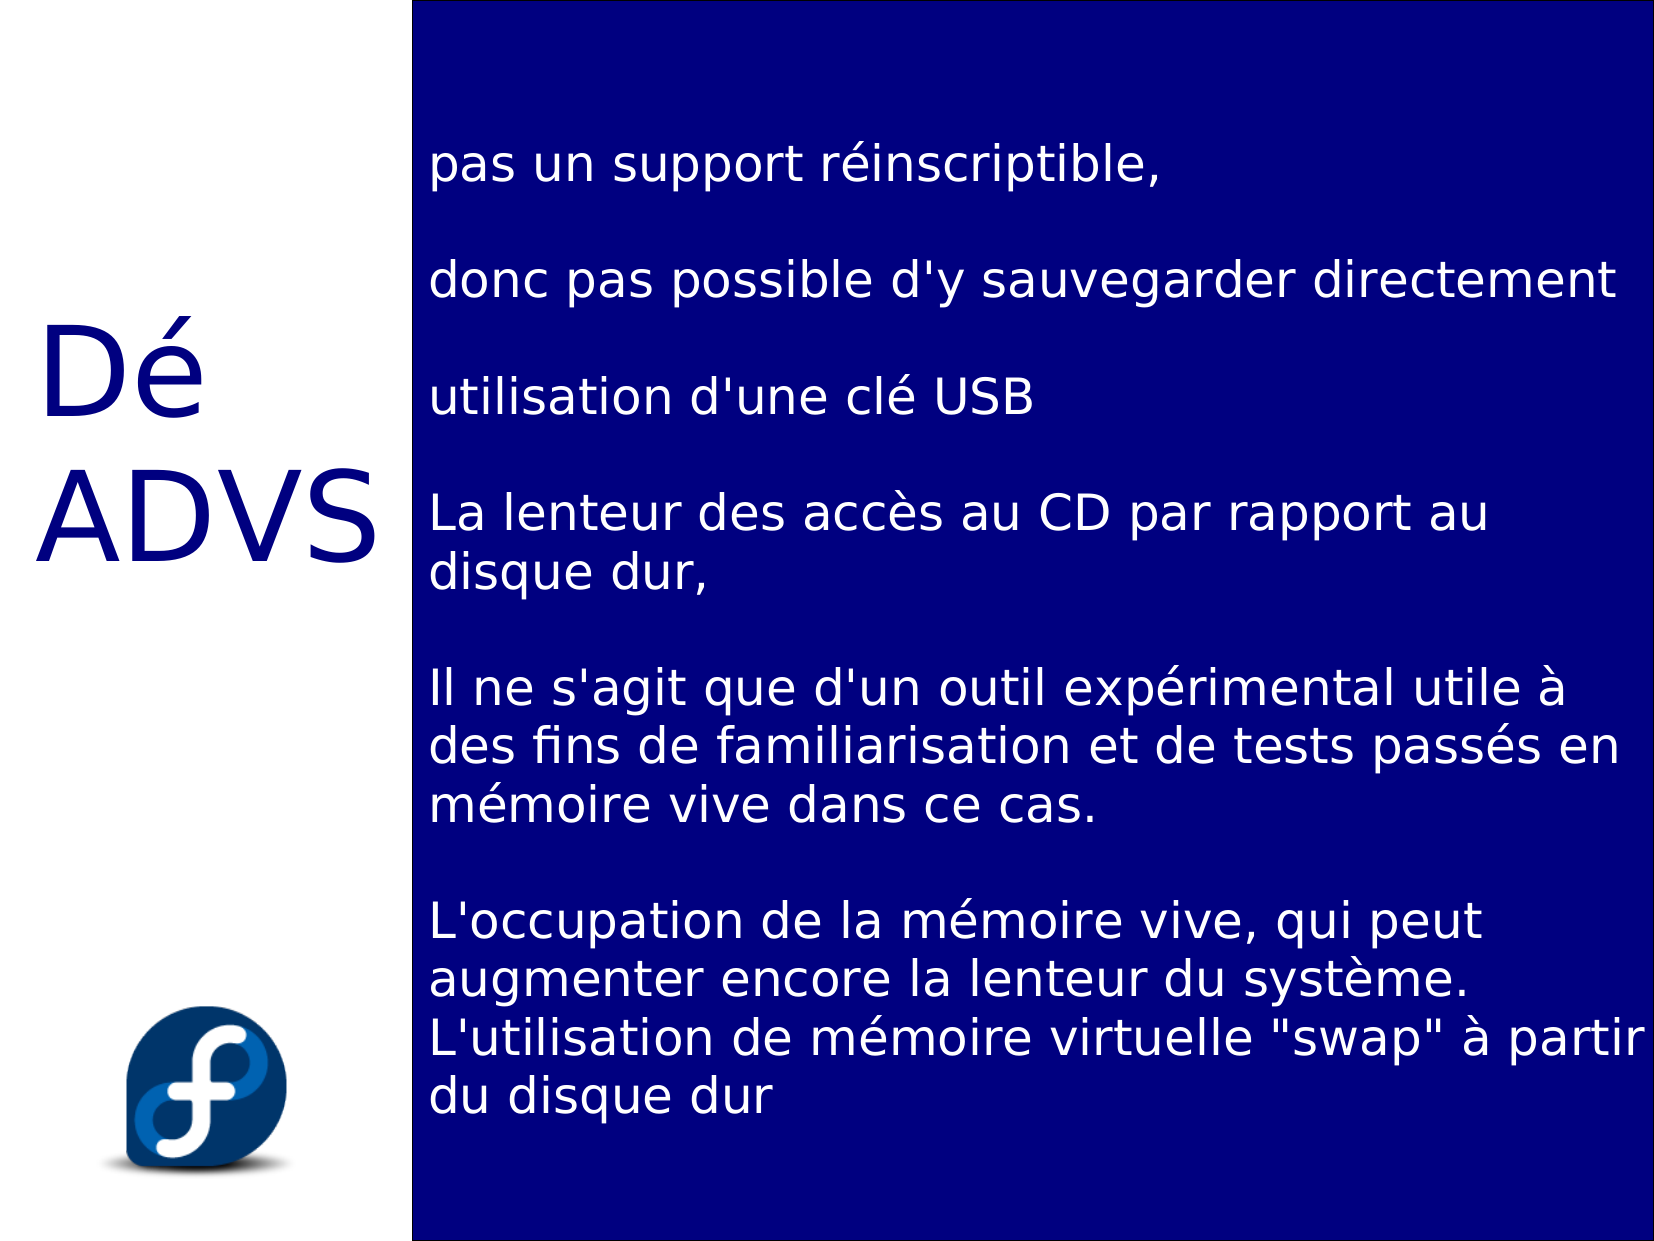

pas un support réinscriptible,
donc pas possible d'y sauvegarder directement
utilisation d'une clé USB
La lenteur des accès au CD par rapport au disque dur,
Il ne s'agit que d'un outil expérimental utile à des fins de familiarisation et de tests passés en mémoire vive dans ce cas.
L'occupation de la mémoire vive, qui peut augmenter encore la lenteur du système. L'utilisation de mémoire virtuelle "swap" à partir du disque dur
Dé
ADVS